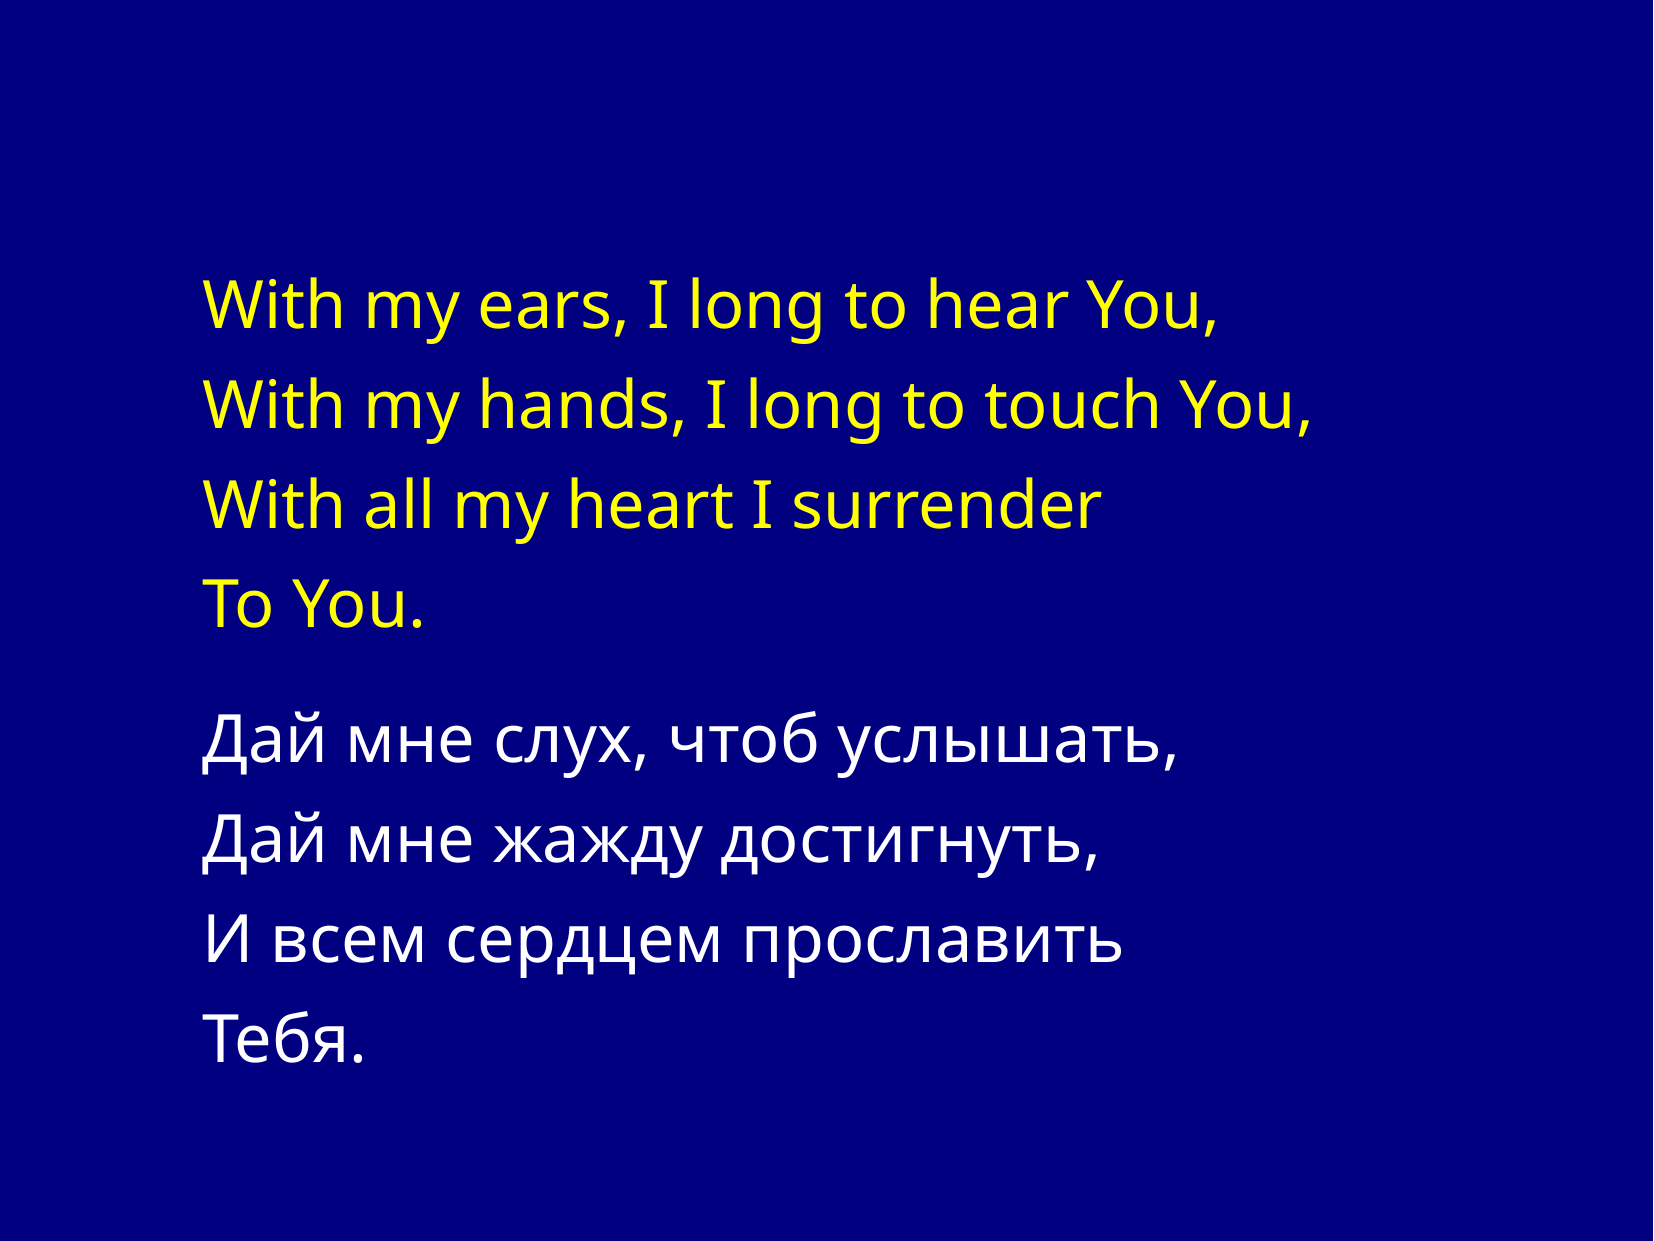

With my ears, I long to hear You,
	With my hands, I long to touch You,
	With all my heart I surrender
	To You.
	Дай мне слух, чтоб услышать,
	Дай мне жажду достигнуть,
	И всем сердцем прославить
	Тебя.